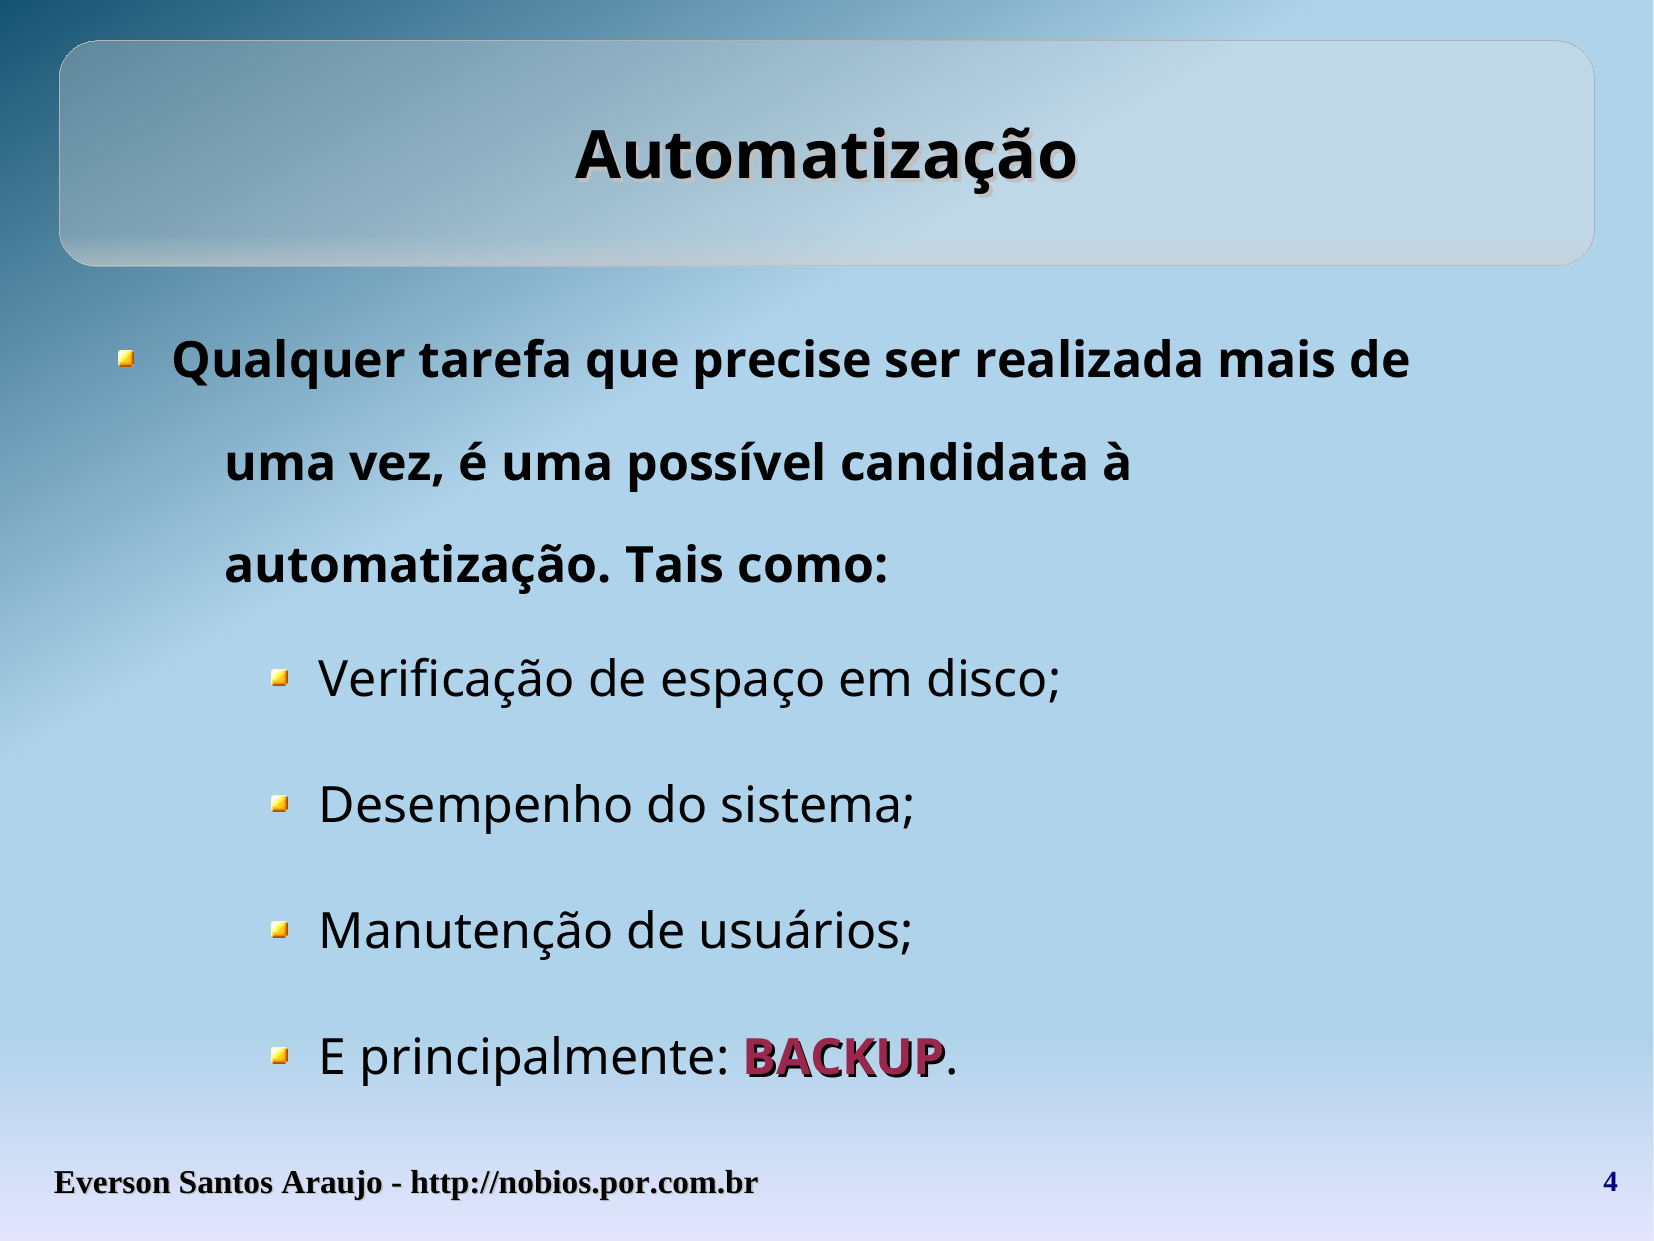

# Automatização
Qualquer tarefa que precise ser realizada mais de uma vez, é uma possível candidata à automatização. Tais como:
Verificação de espaço em disco;
Desempenho do sistema;
Manutenção de usuários;
E principalmente: BACKUP.
Everson Santos Araujo - http://nobios.por.com.br
4